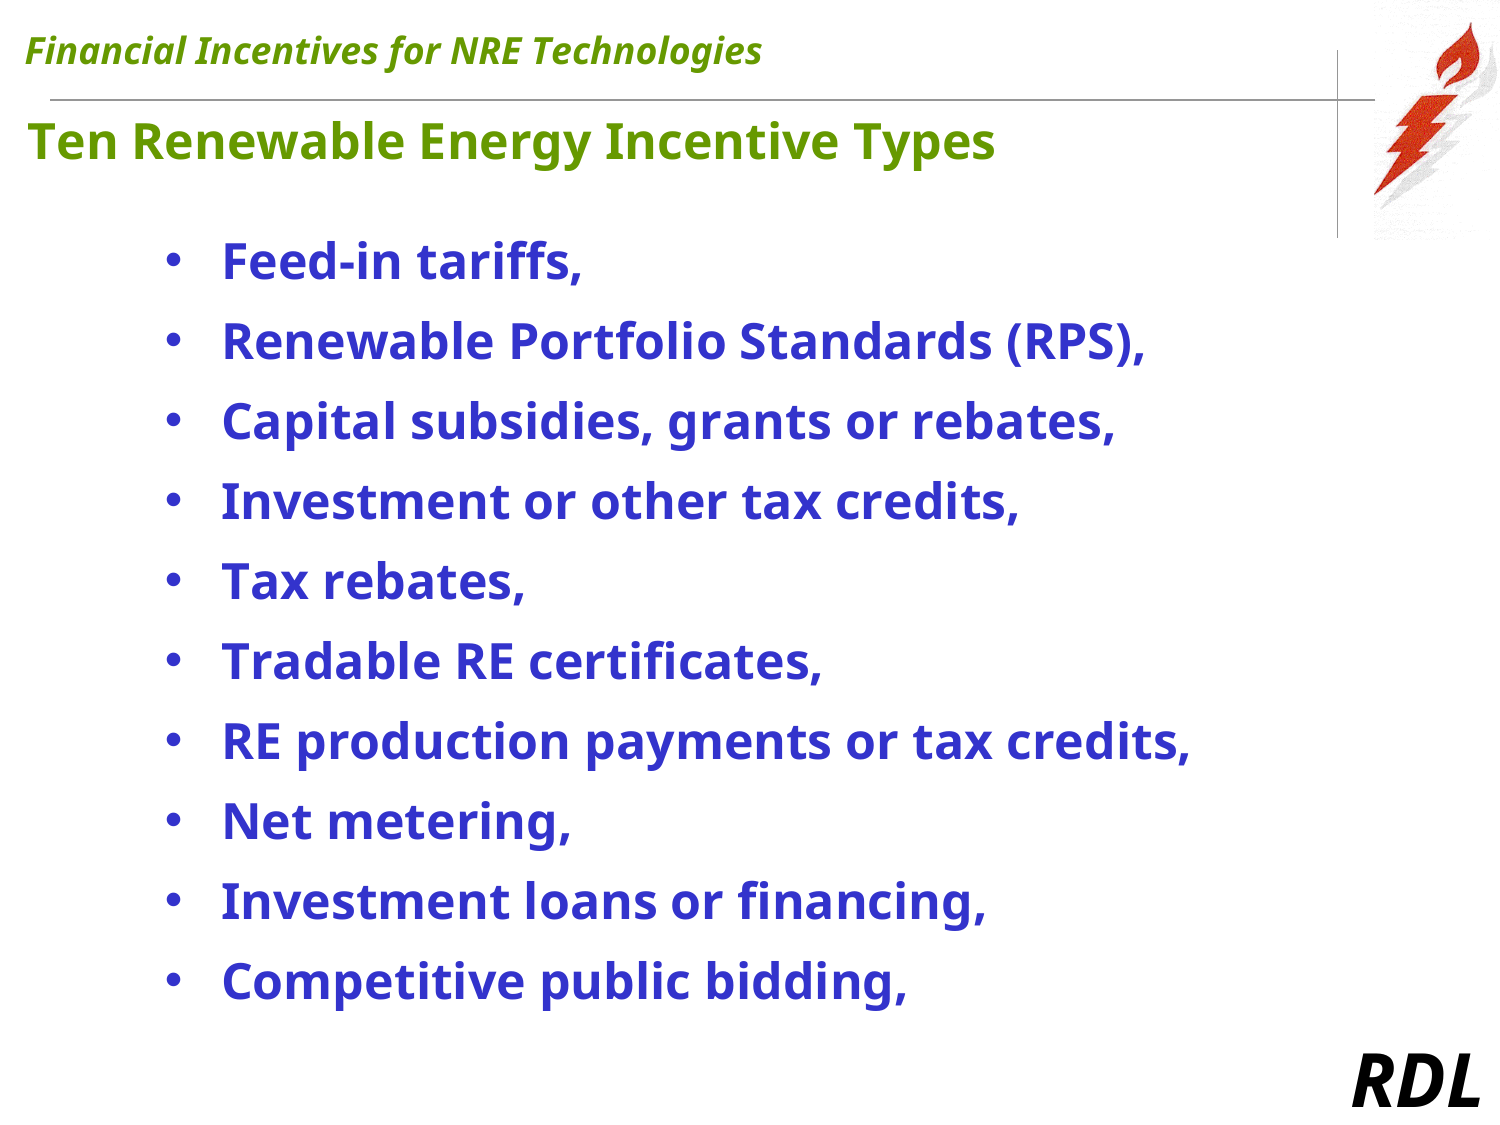

# Financial Incentives for NRE Technologies
 Ten Renewable Energy Incentive Types
 Feed-in tariffs,
 Renewable Portfolio Standards (RPS),
 Capital subsidies, grants or rebates,
 Investment or other tax credits,
 Tax rebates,
 Tradable RE certificates,
 RE production payments or tax credits,
 Net metering,
 Investment loans or financing,
 Competitive public bidding,
RDL